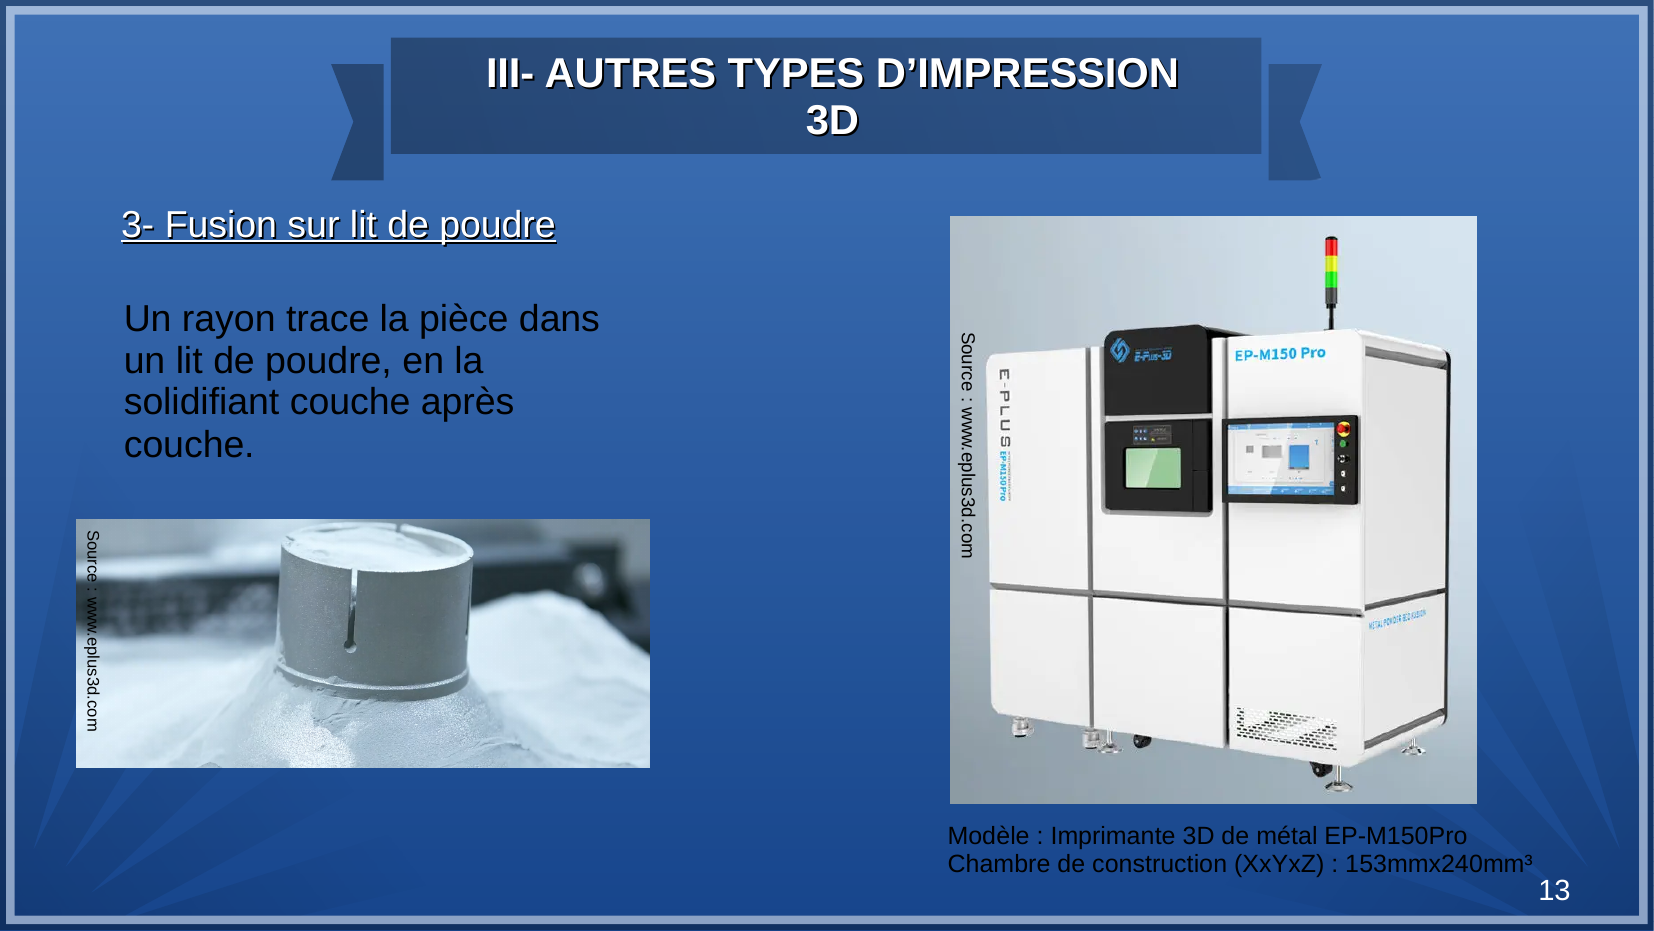

# III- AUTRES TYPES D’IMPRESSION 3D
3- Fusion sur lit de poudre
Un rayon trace la pièce dans un lit de poudre, en la solidifiant couche après couche.
Source : www.eplus3d.com
Source : www.naturalmachines.com/store
Source : www.eplus3d.com
Modèle : Imprimante 3D de métal EP-M150Pro
Chambre de construction (XxYxZ) : 153mmx240mm³
13